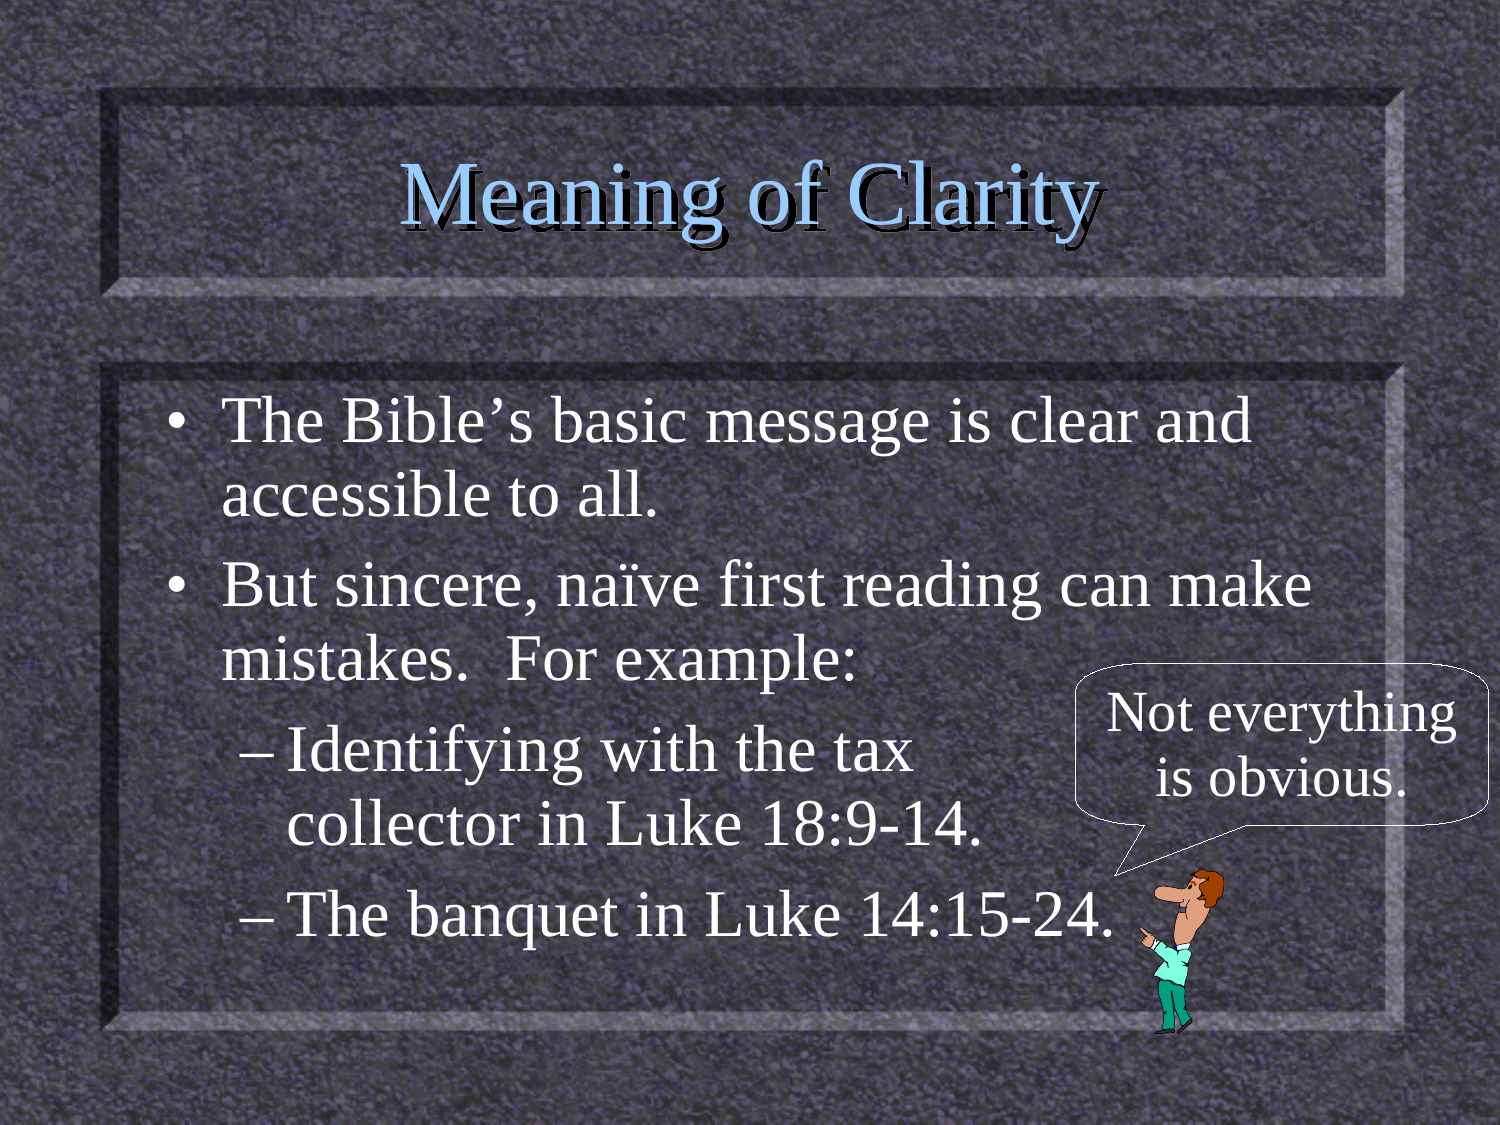

# Meaning of Clarity
The Bible’s basic message is clear and accessible to all.
But sincere, naïve first reading can make mistakes. For example:
Identifying with the tax
collector in Luke 18:9-14.
The banquet in Luke 14:15-24.
Not everything
is obvious.